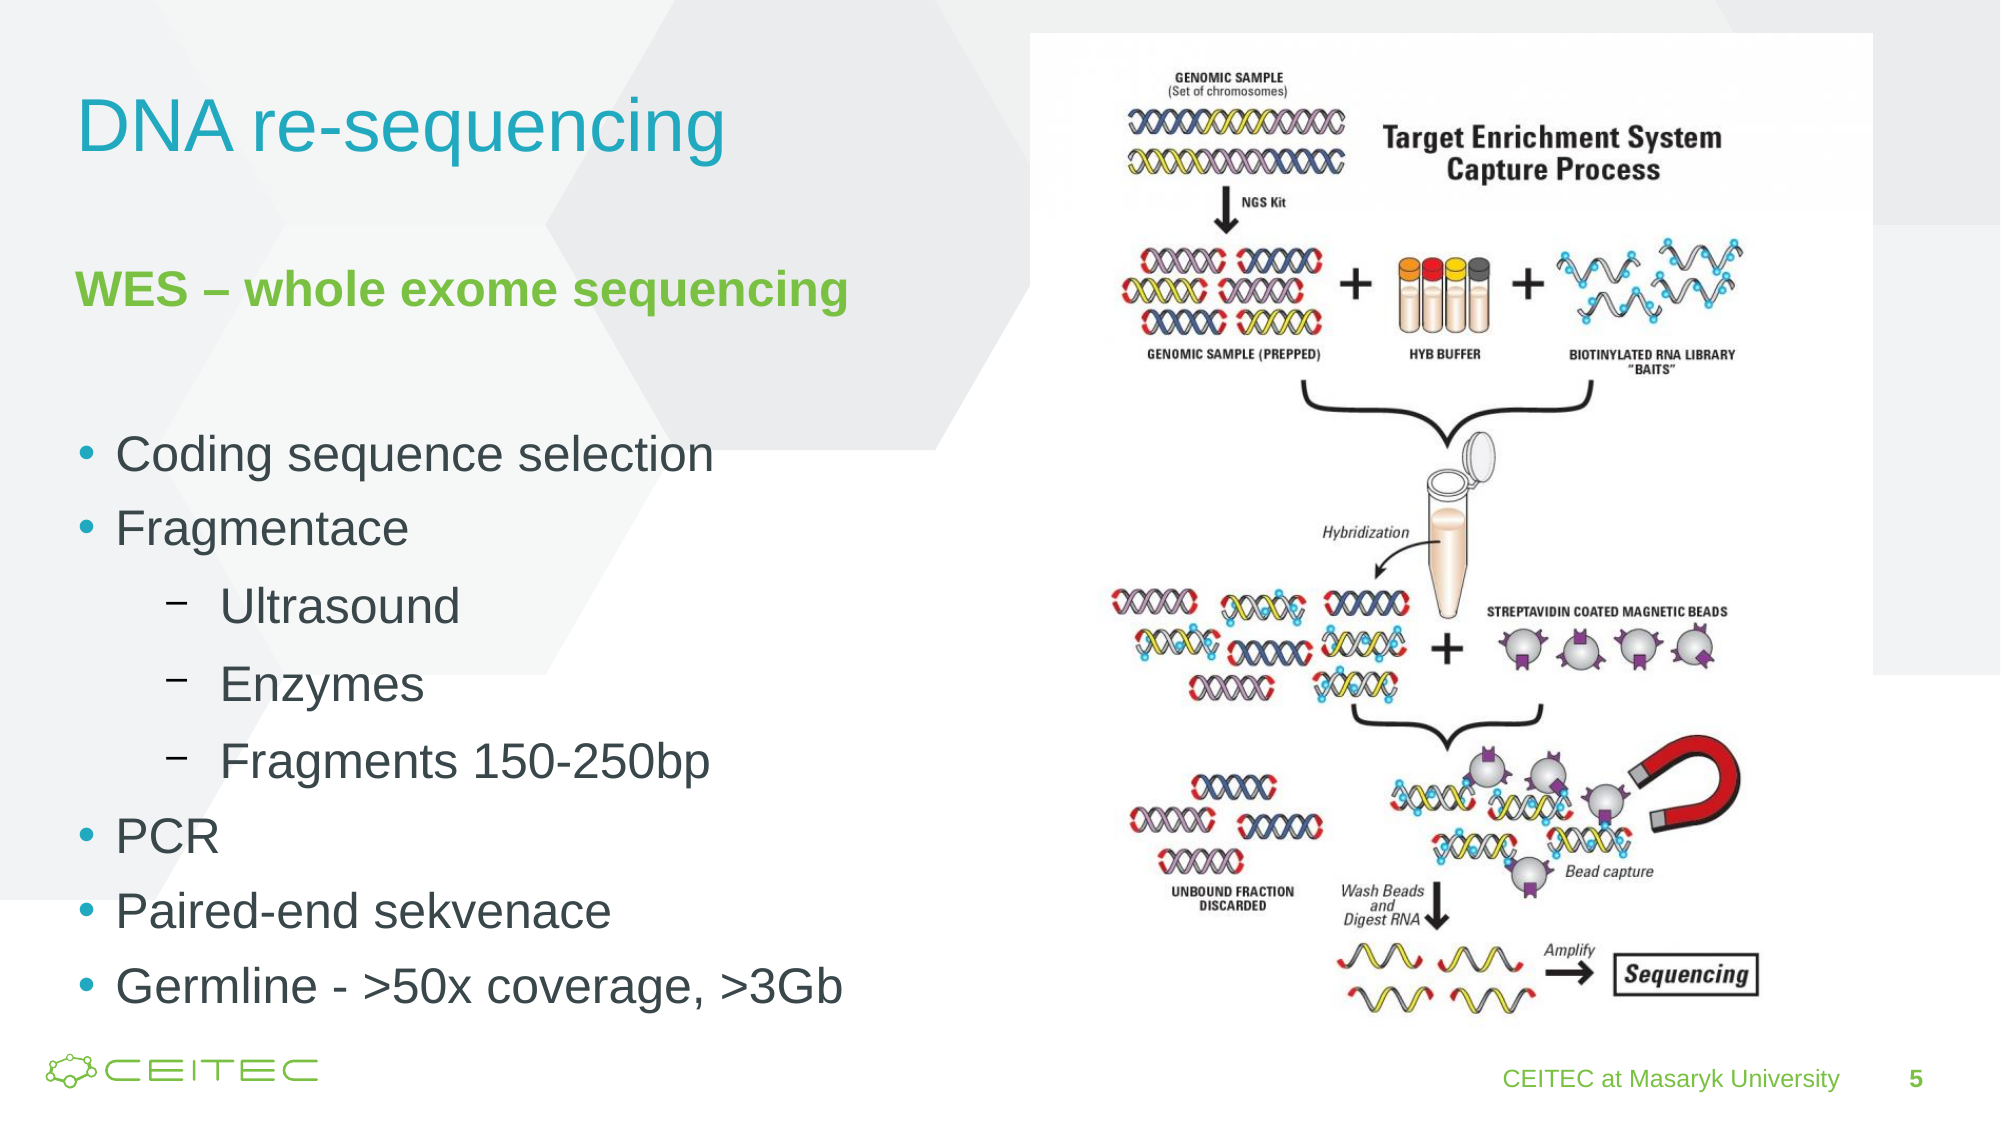

# DNA re-sequencing
WES – whole exome sequencing
Coding sequence selection
Fragmentace
Ultrasound
Enzymes
Fragments 150-250bp
PCR
Paired-end sekvenace
Germline - >50x coverage, >3Gb
CEITEC at Masaryk University